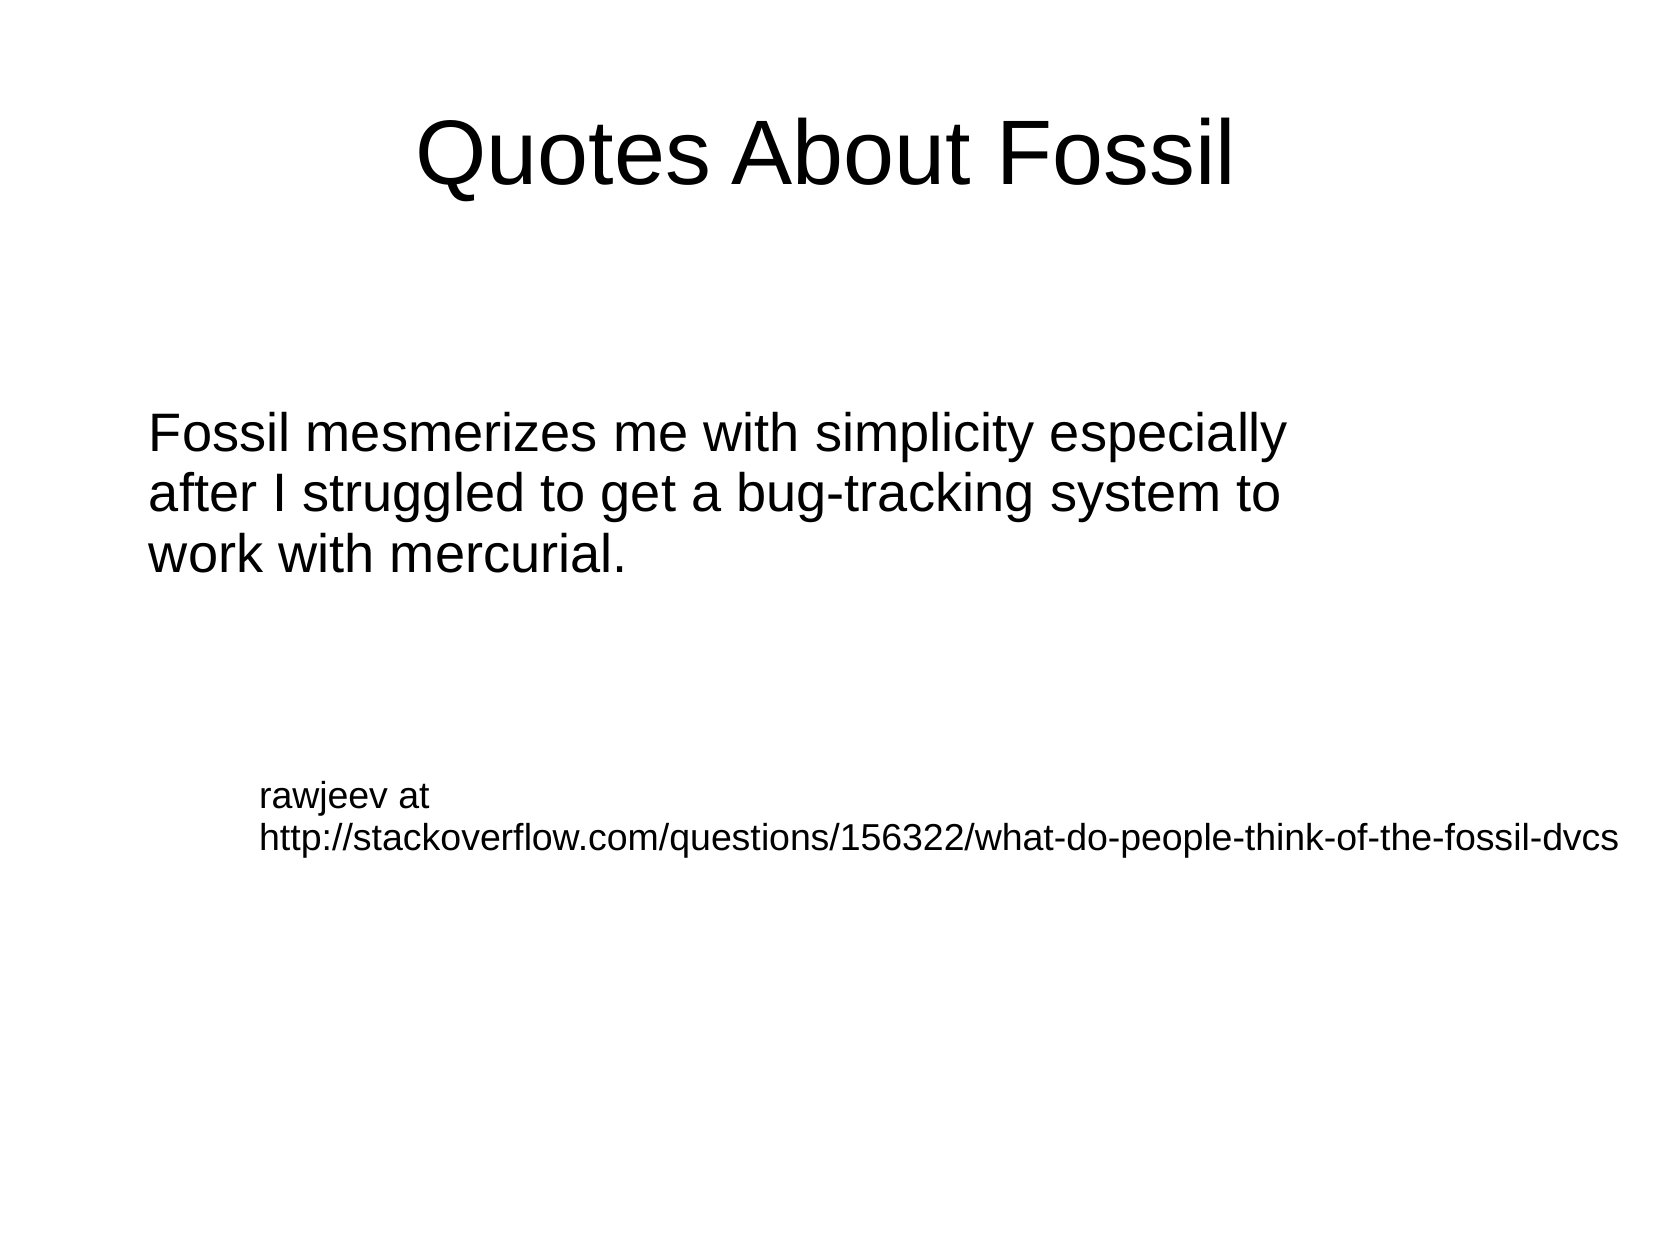

# Quotes About Fossil
Fossil mesmerizes me with simplicity especially
after I struggled to get a bug-tracking system to
work with mercurial.
rawjeev at
http://stackoverflow.com/questions/156322/what-do-people-think-of-the-fossil-dvcs